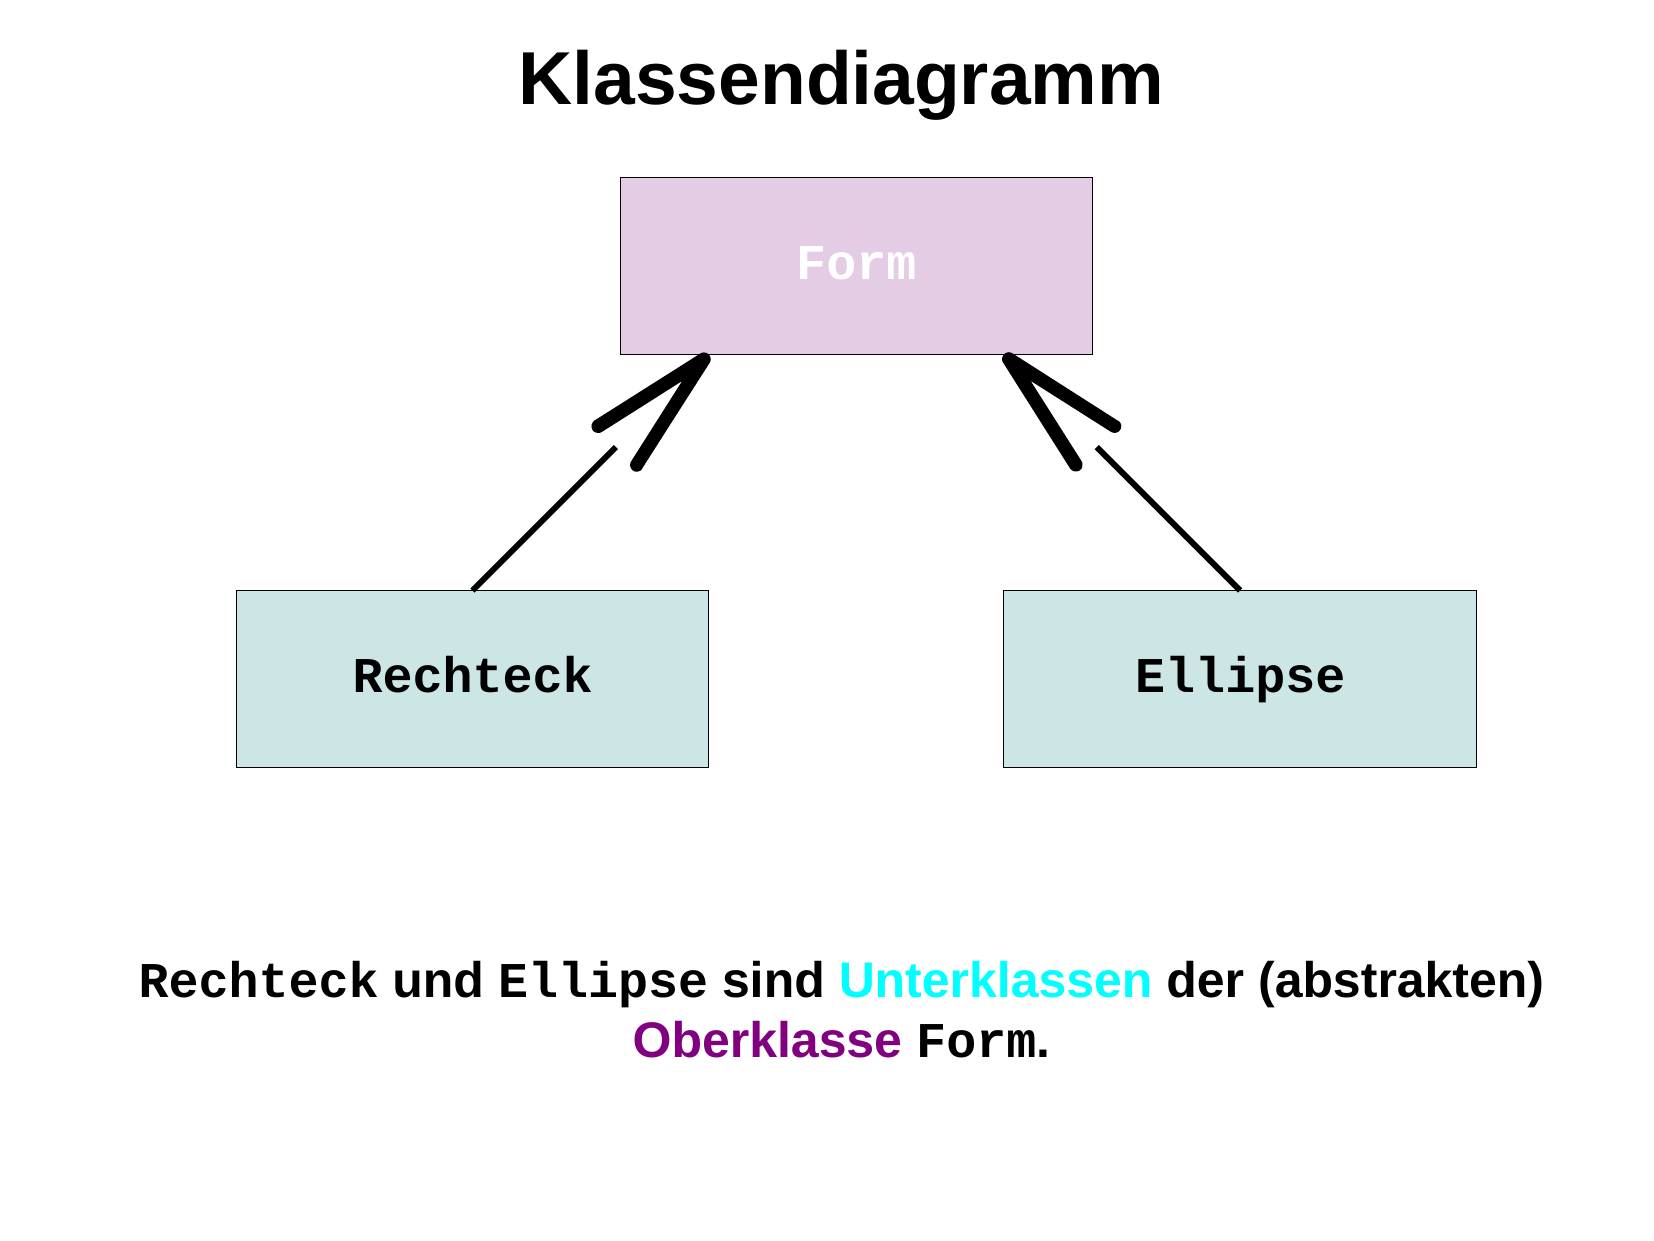

Klassendiagramm
Form
Rechteck
Ellipse
Rechteck und Ellipse sind Unterklassen der (abstrakten) Oberklasse Form.